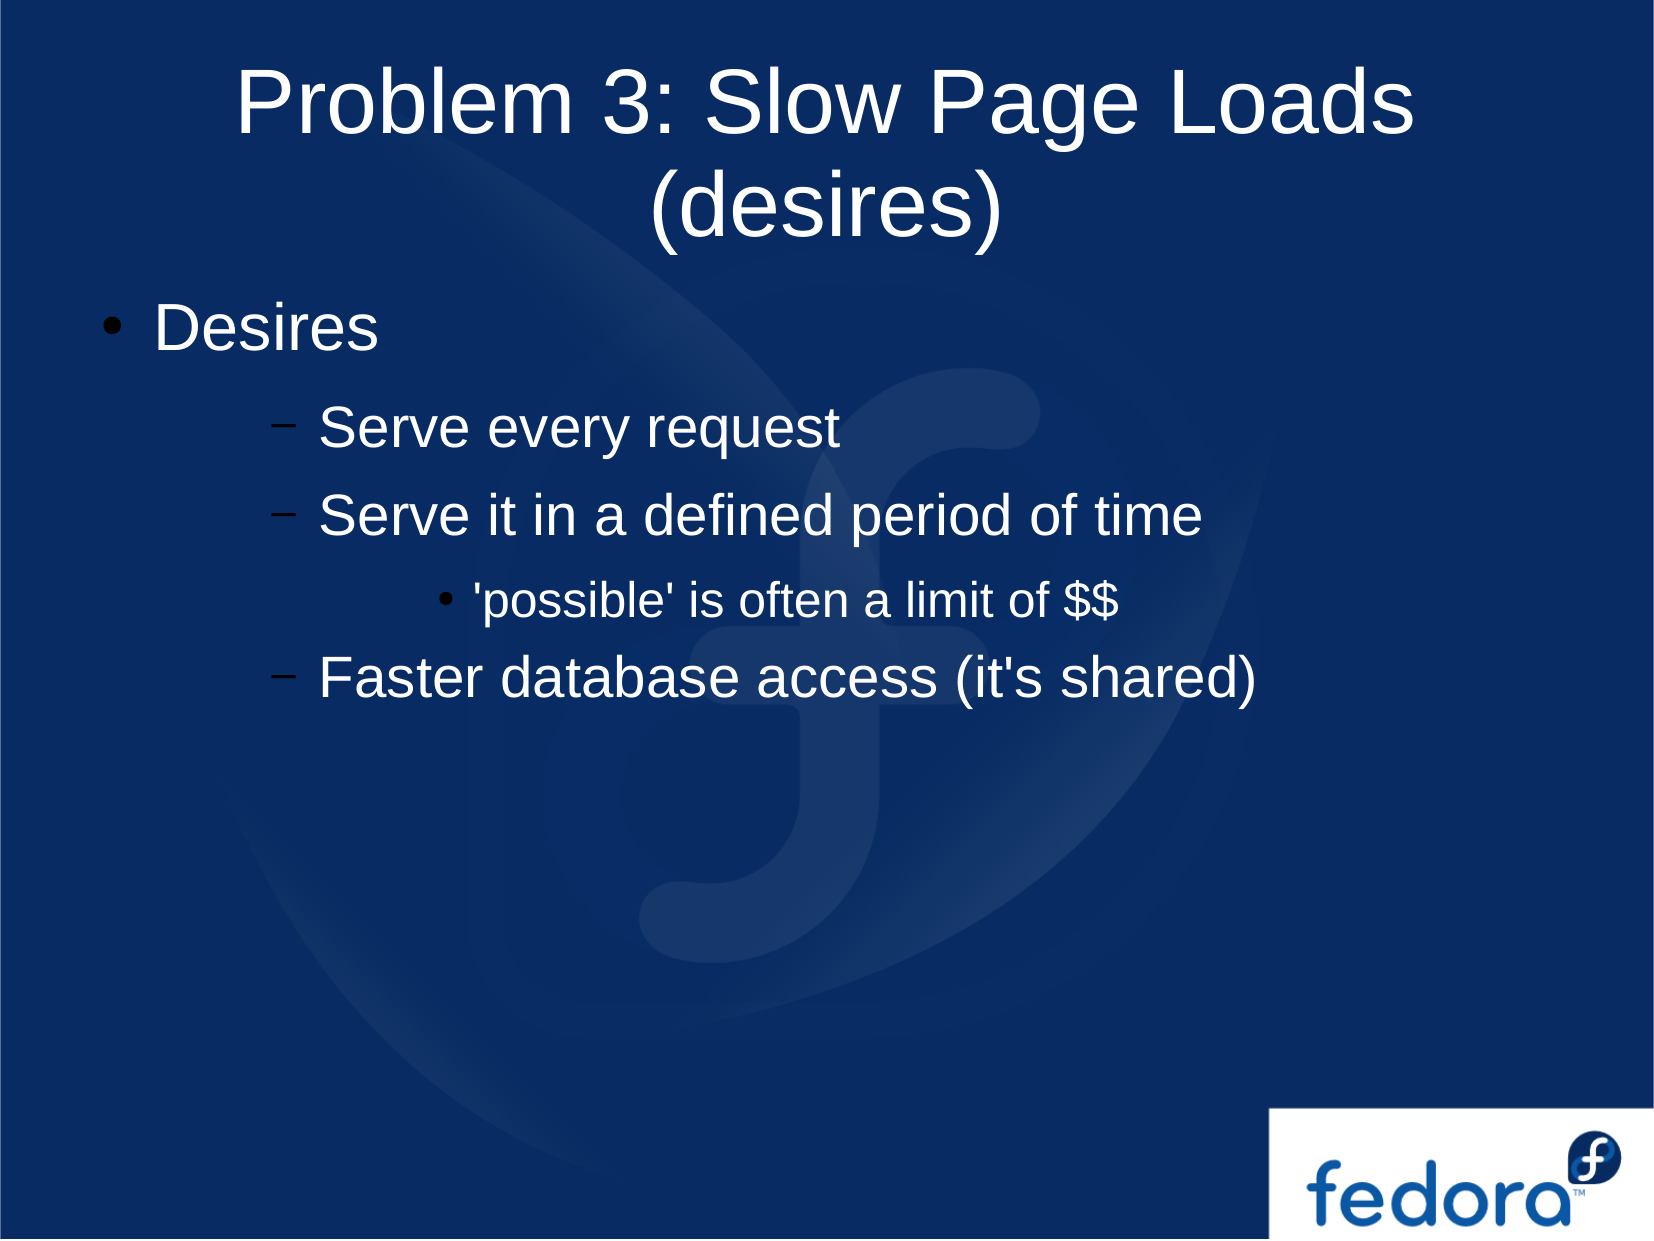

# Problem 3: Slow Page Loads (desires)
Desires
Serve every request
Serve it in a defined period of time
'possible' is often a limit of $$
Faster database access (it's shared)